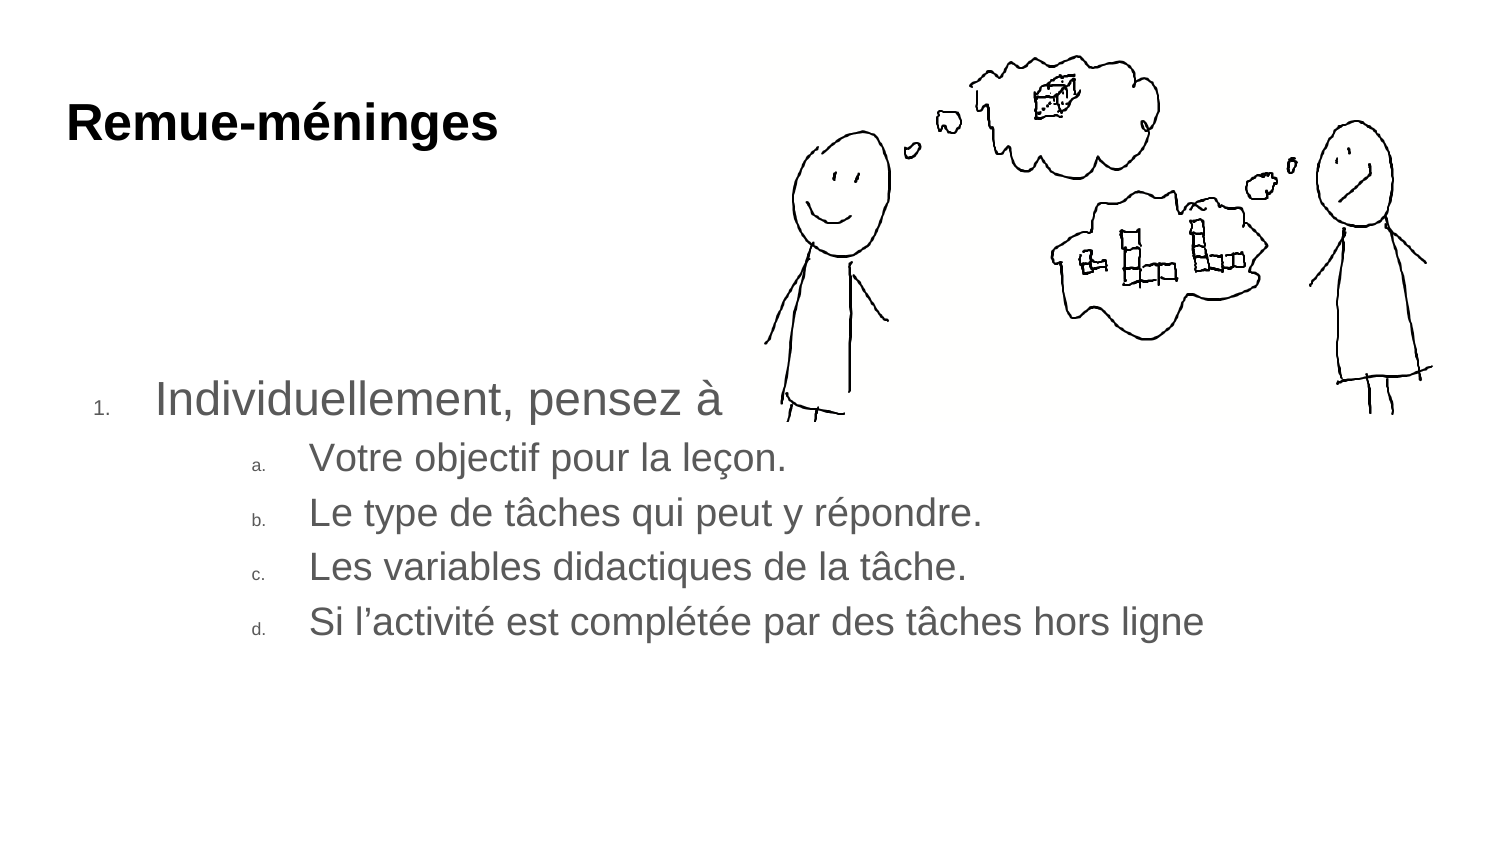

# Remue-méninges
Individuellement, pensez à
Votre objectif pour la leçon.
Le type de tâches qui peut y répondre.
Les variables didactiques de la tâche.
Si l’activité est complétée par des tâches hors ligne